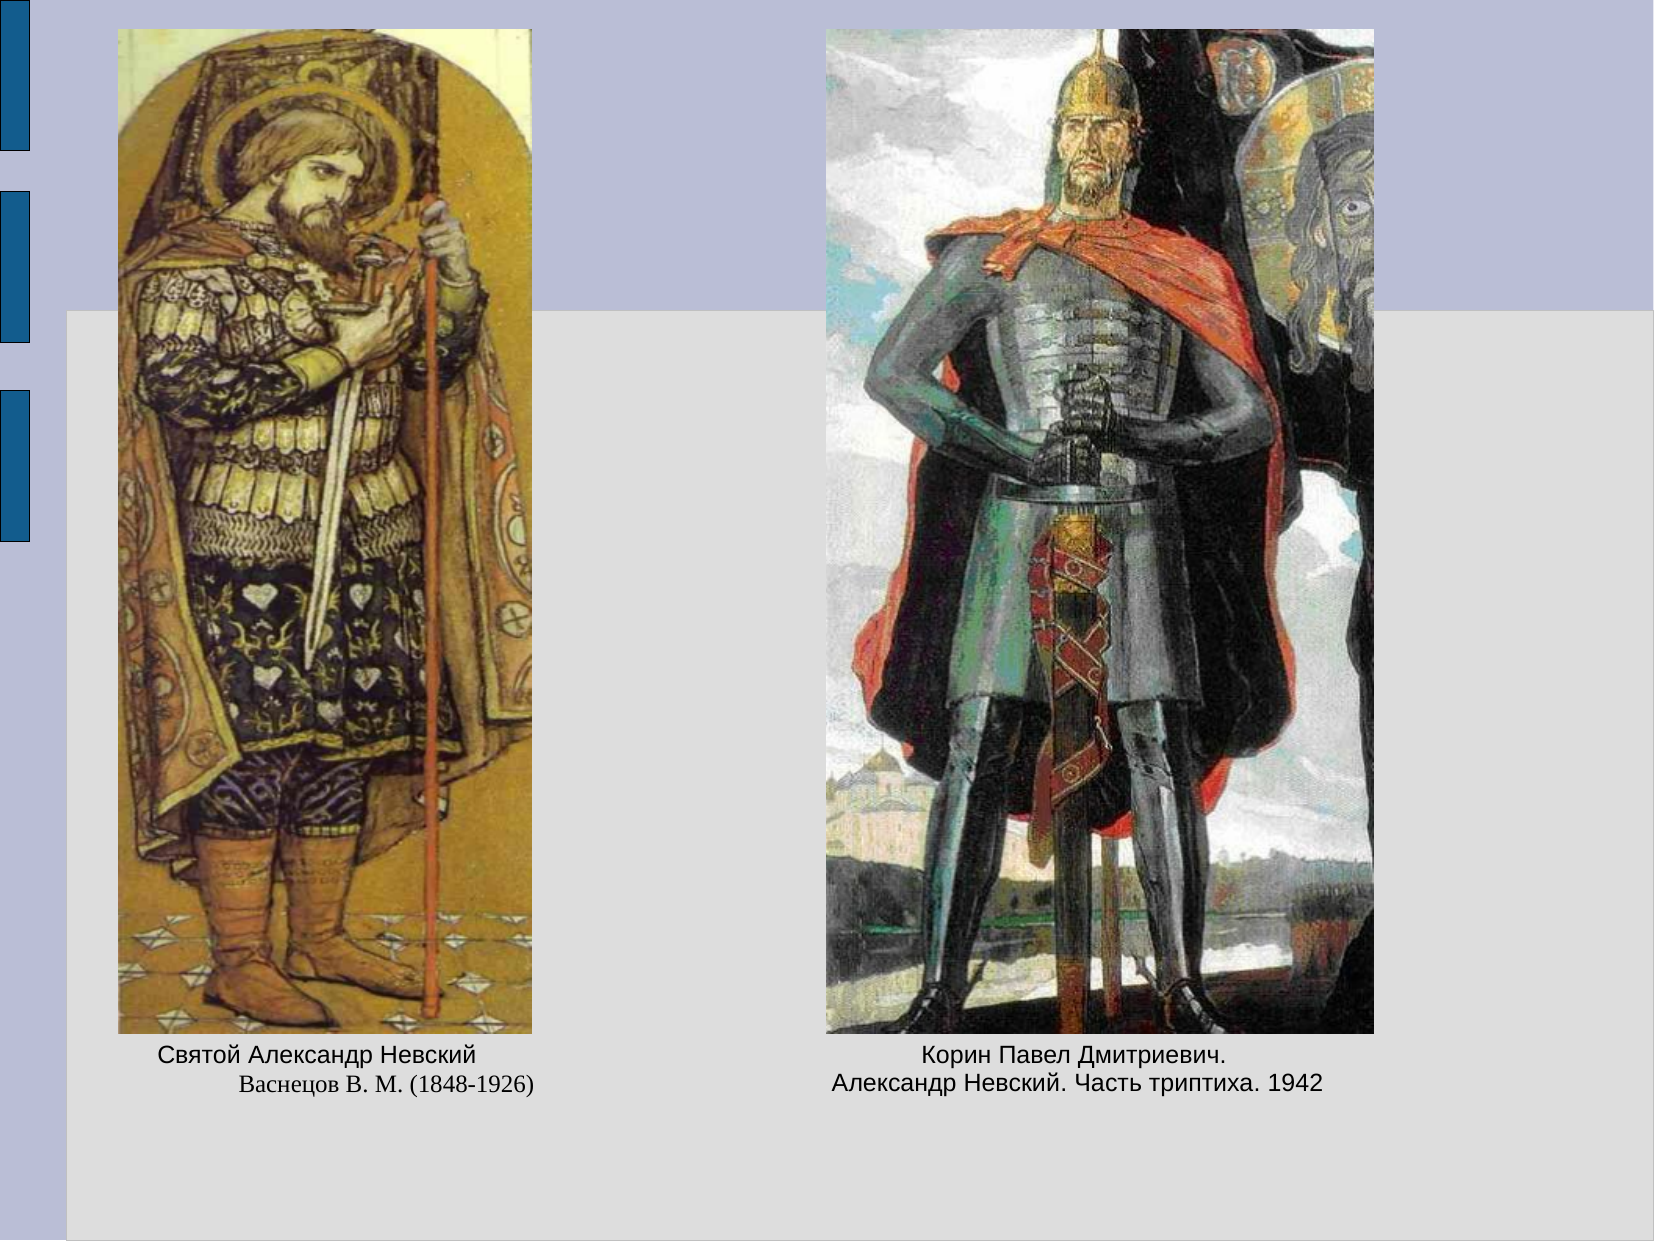

Святой Александр Невский
Корин Павел Дмитриевич. Александр Невский. Часть триптиха. 1942
Васнецов В. М. (1848-1926)